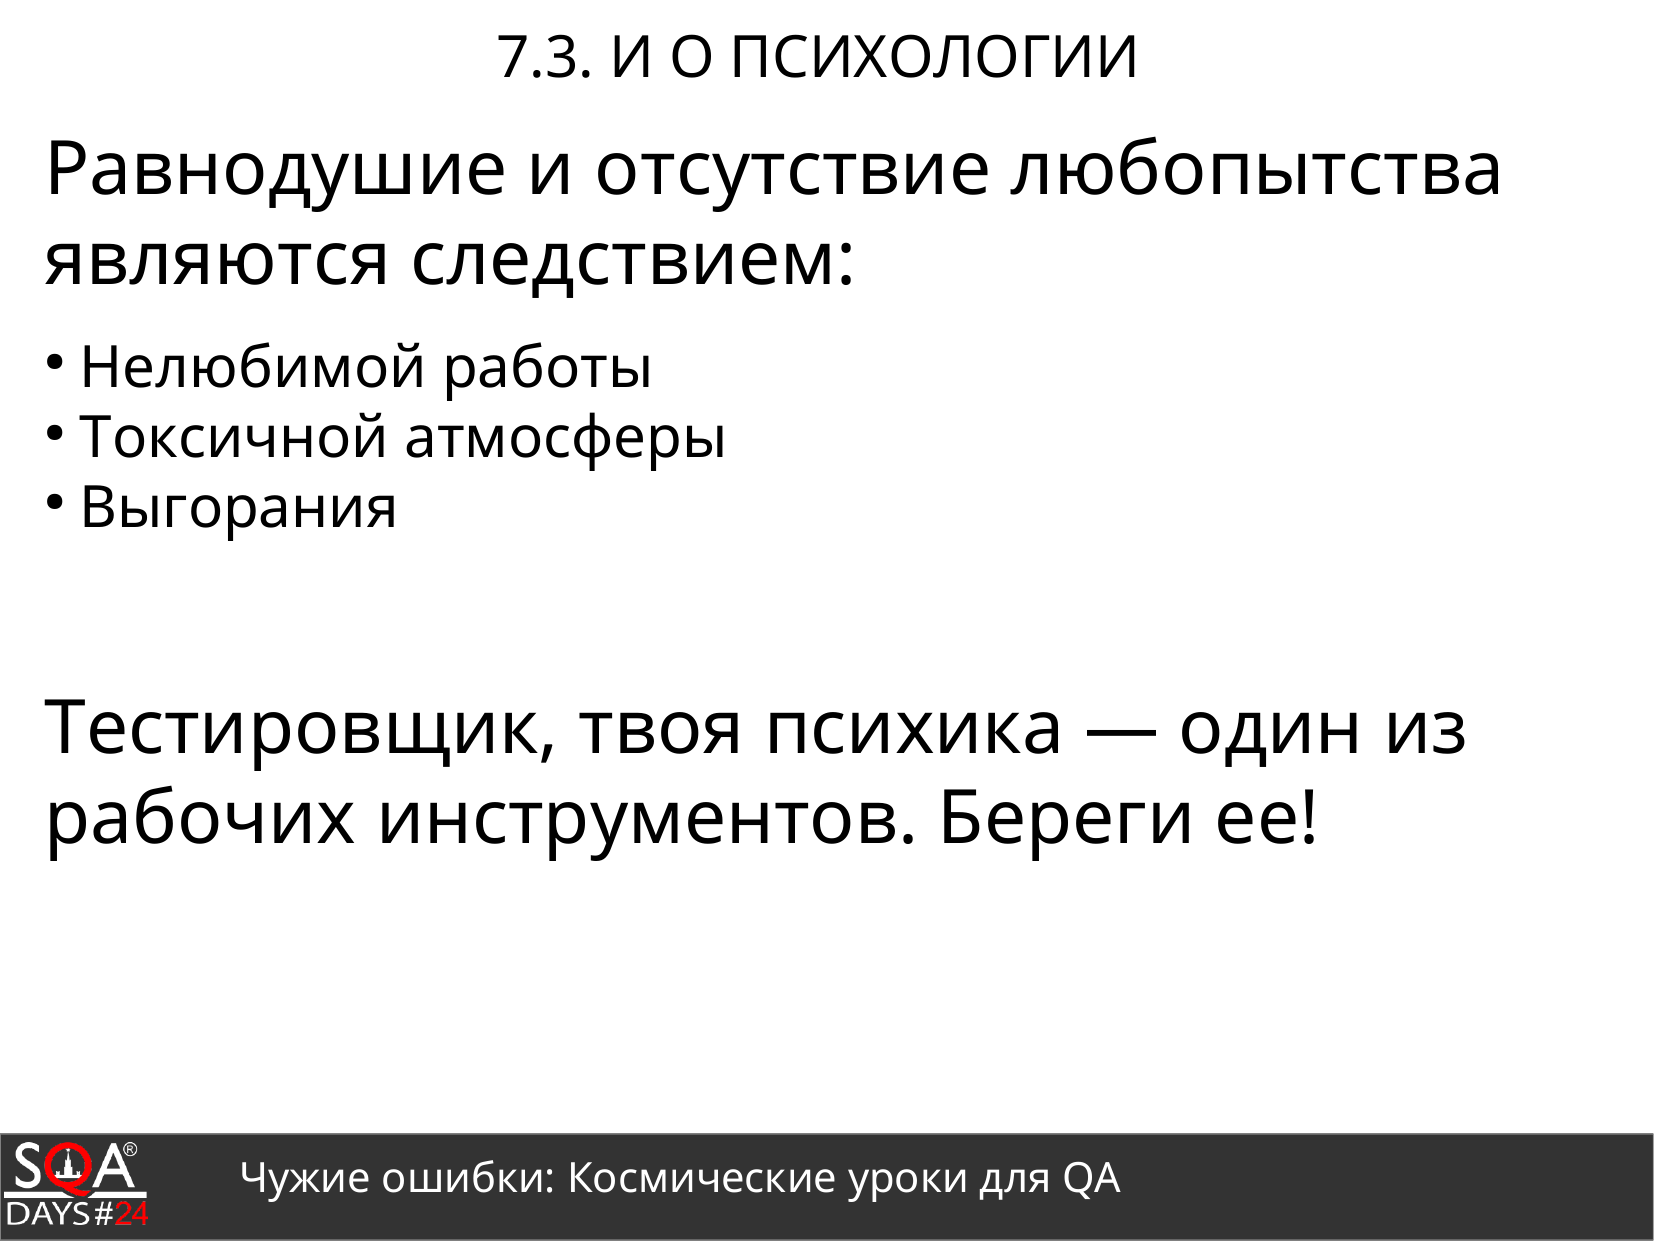

7.3. И О ПСИХОЛОГИИ
Равнодушие и отсутствие любопытства являются следствием:
Нелюбимой работы
Токсичной атмосферы
Выгорания
Тестировщик, твоя психика — один из рабочих инструментов. Береги ее!
Чужие ошибки: Космические уроки для QA